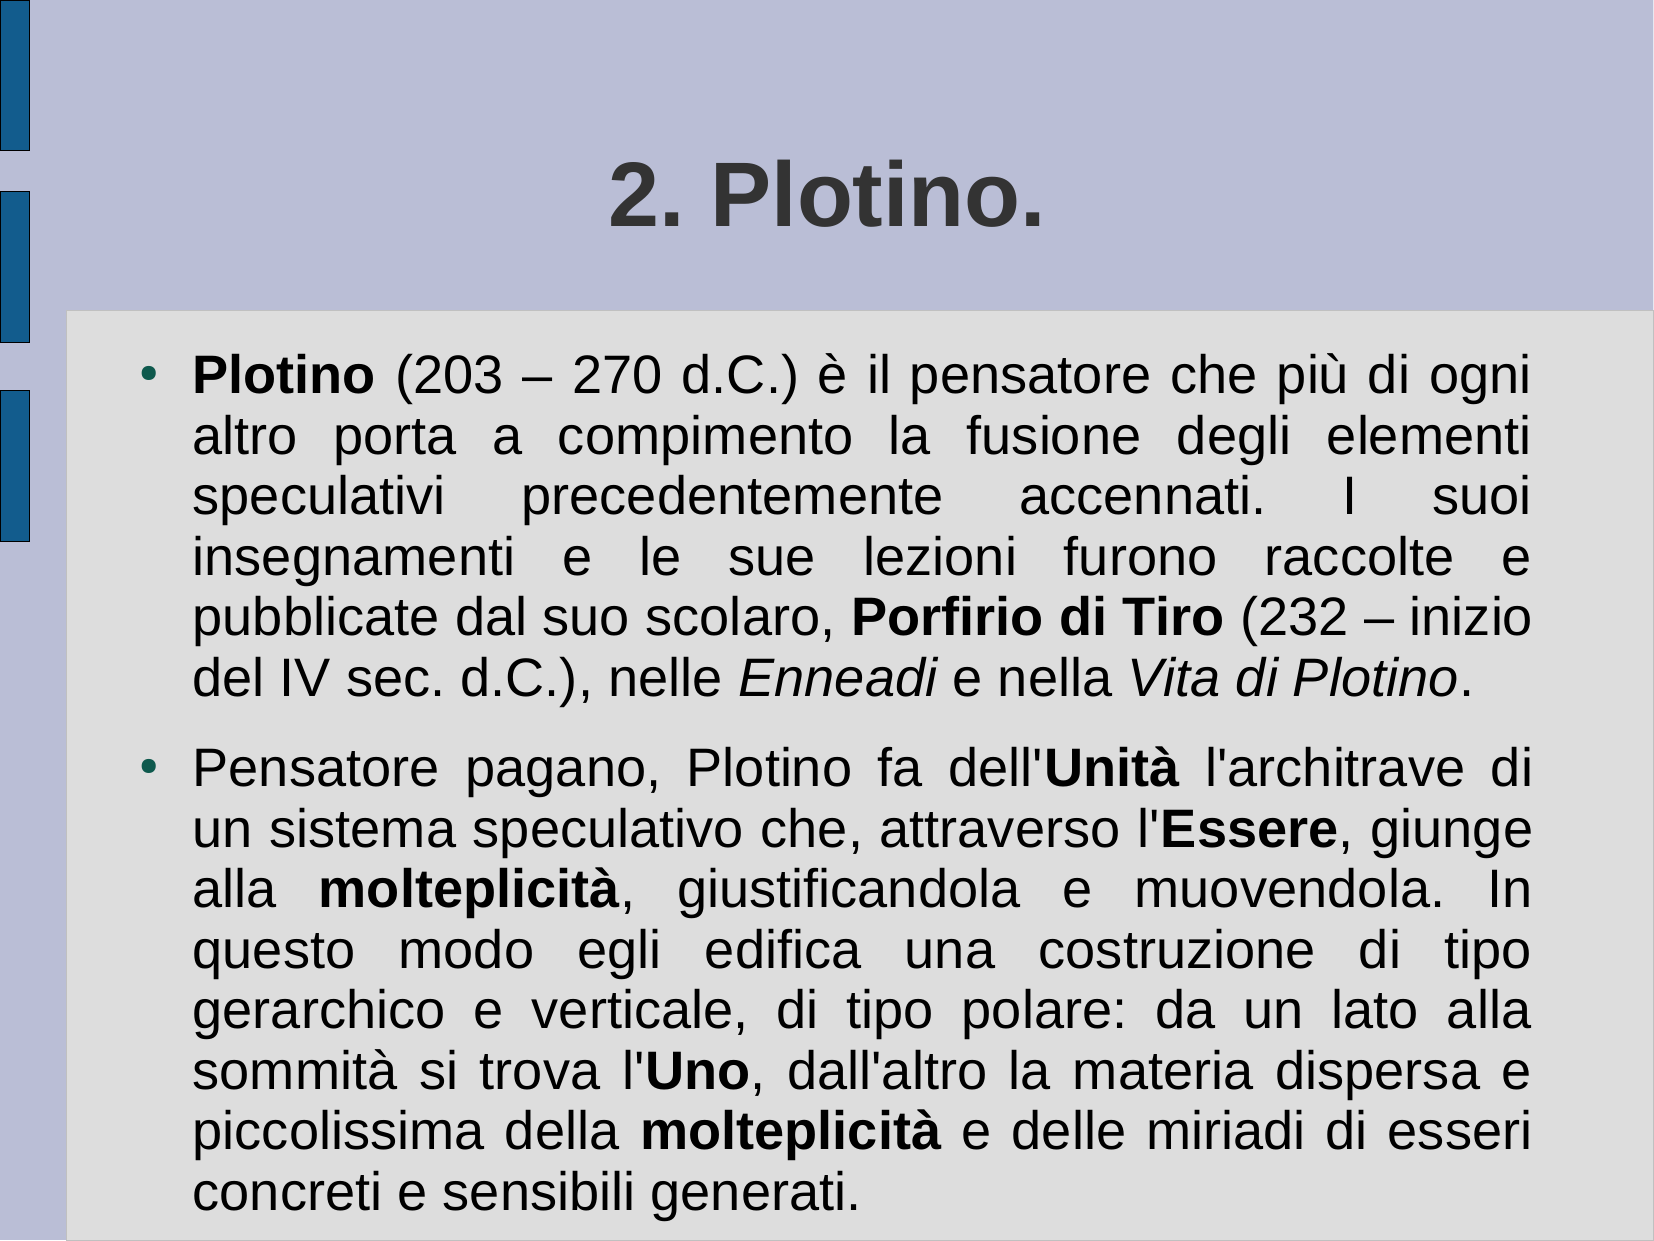

# 2. Plotino.
Plotino (203 – 270 d.C.) è il pensatore che più di ogni altro porta a compimento la fusione degli elementi speculativi precedentemente accennati. I suoi insegnamenti e le sue lezioni furono raccolte e pubblicate dal suo scolaro, Porfirio di Tiro (232 – inizio del IV sec. d.C.), nelle Enneadi e nella Vita di Plotino.
Pensatore pagano, Plotino fa dell'Unità l'architrave di un sistema speculativo che, attraverso l'Essere, giunge alla molteplicità, giustificandola e muovendola. In questo modo egli edifica una costruzione di tipo gerarchico e verticale, di tipo polare: da un lato alla sommità si trova l'Uno, dall'altro la materia dispersa e piccolissima della molteplicità e delle miriadi di esseri concreti e sensibili generati.